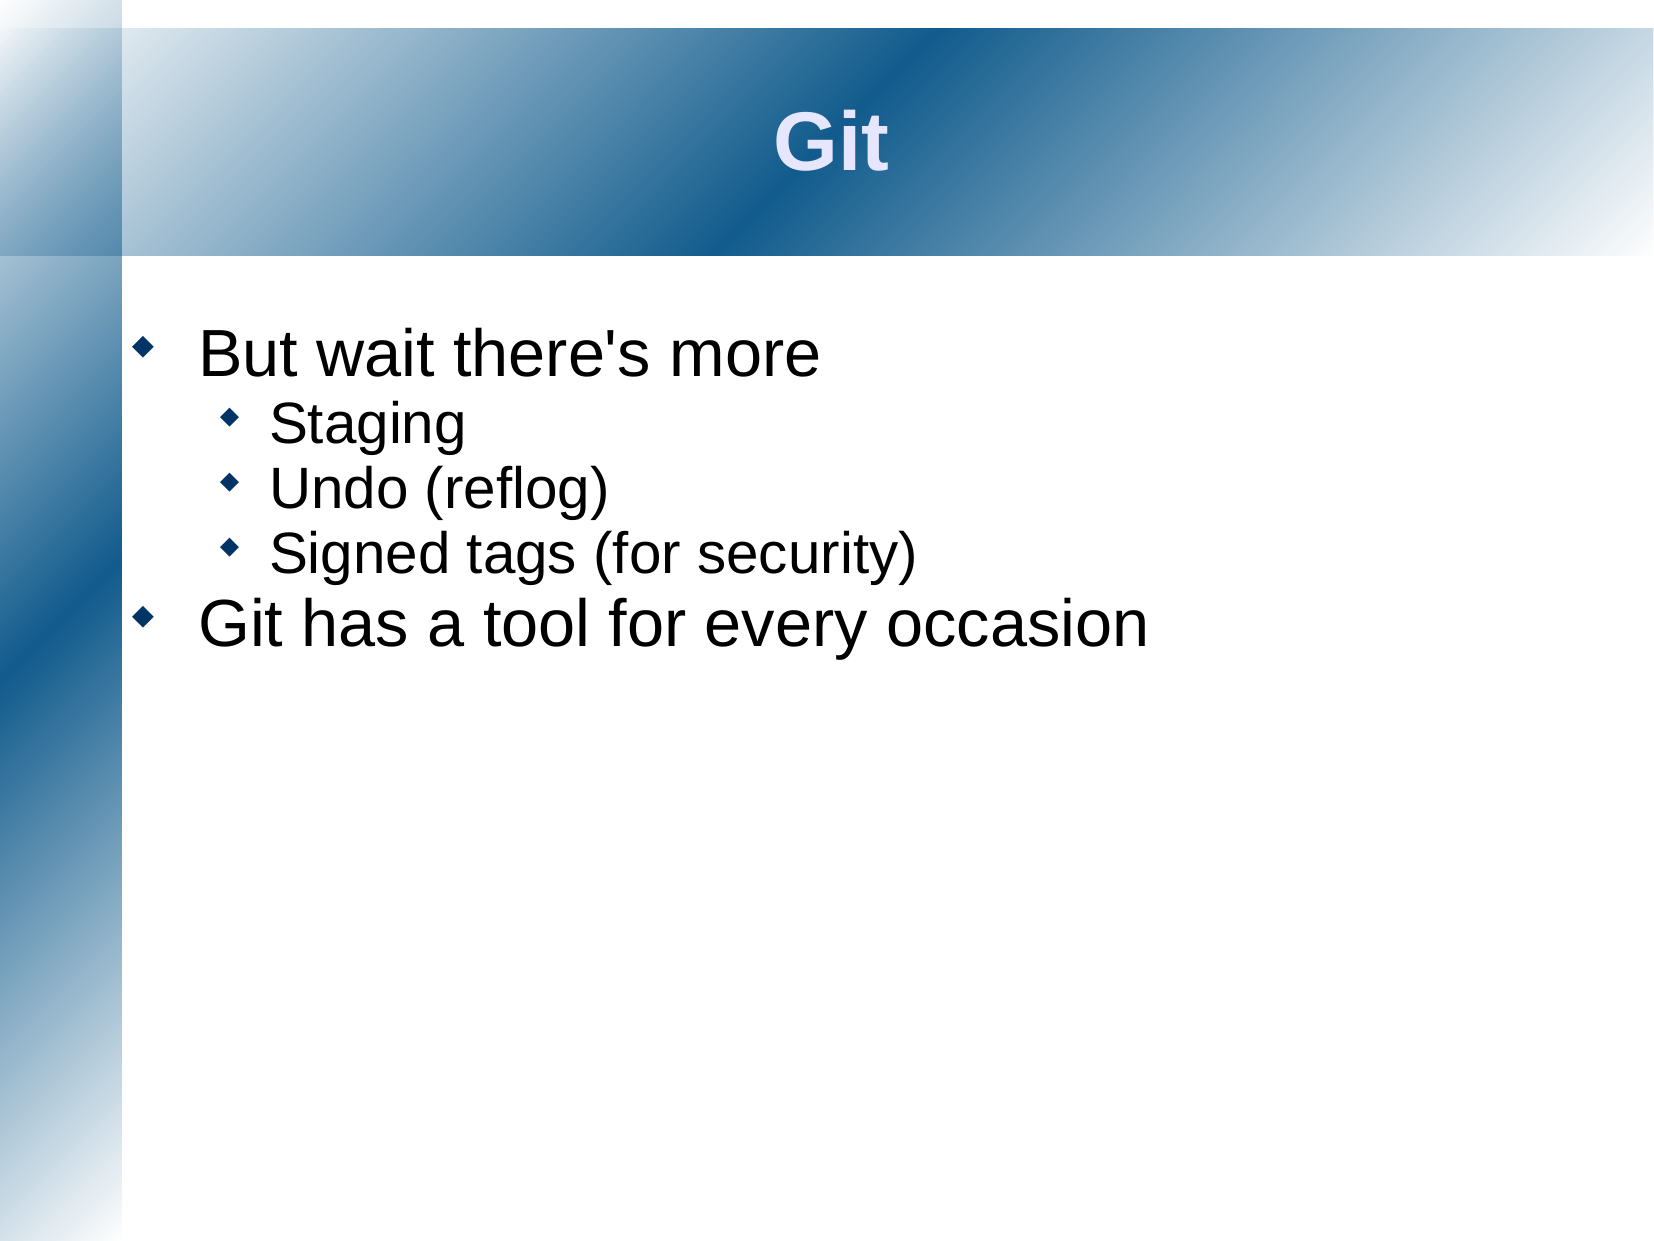

# Git
But wait there's more
Staging
Undo (reflog)
Signed tags (for security)
Git has a tool for every occasion